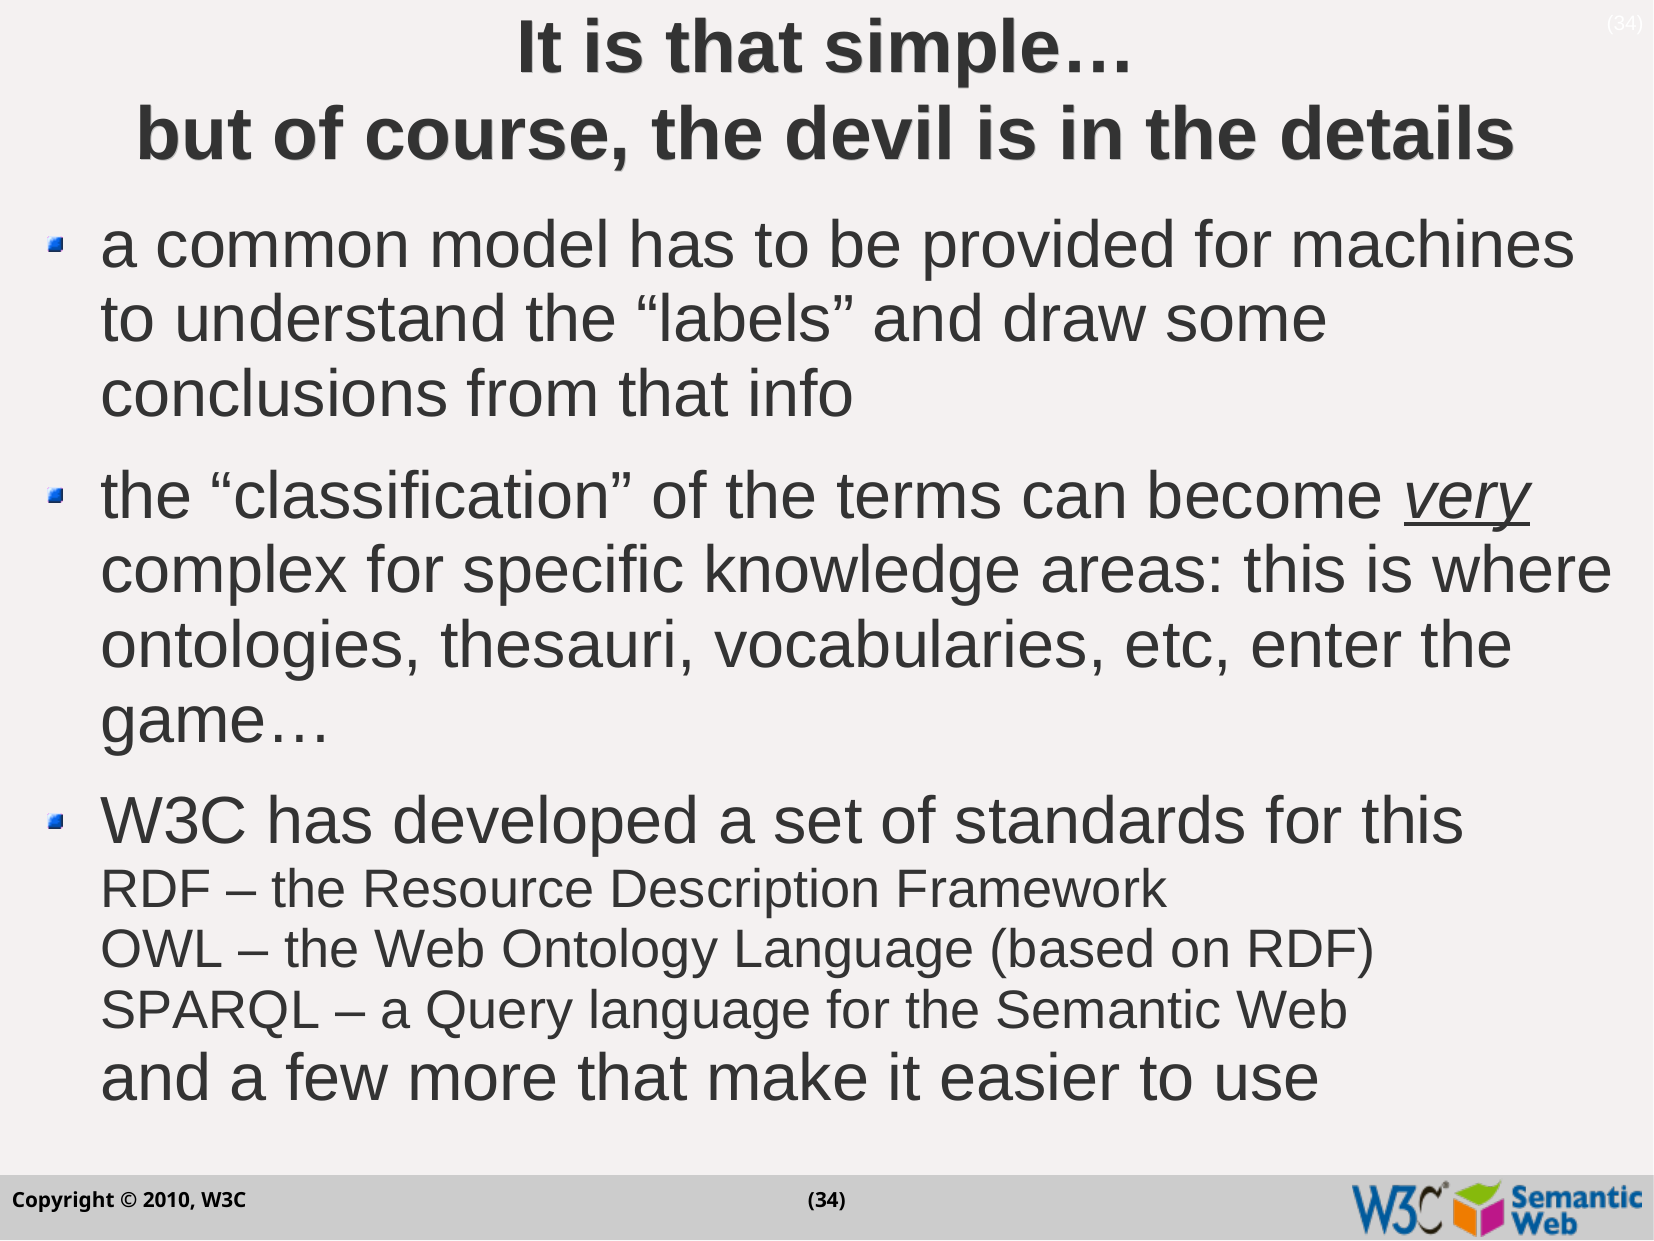

It is that simple…
but of course, the devil is in the details
# a common model has to be provided for machines to understand the “labels” and draw some conclusions from that info
the “classification” of the terms can become very complex for specific knowledge areas: this is where ontologies, thesauri, vocabularies, etc, enter the game…
W3C has developed a set of standards for this
RDF – the Resource Description Framework
OWL – the Web Ontology Language (based on RDF)
SPARQL – a Query language for the Semantic Web
and a few more that make it easier to use